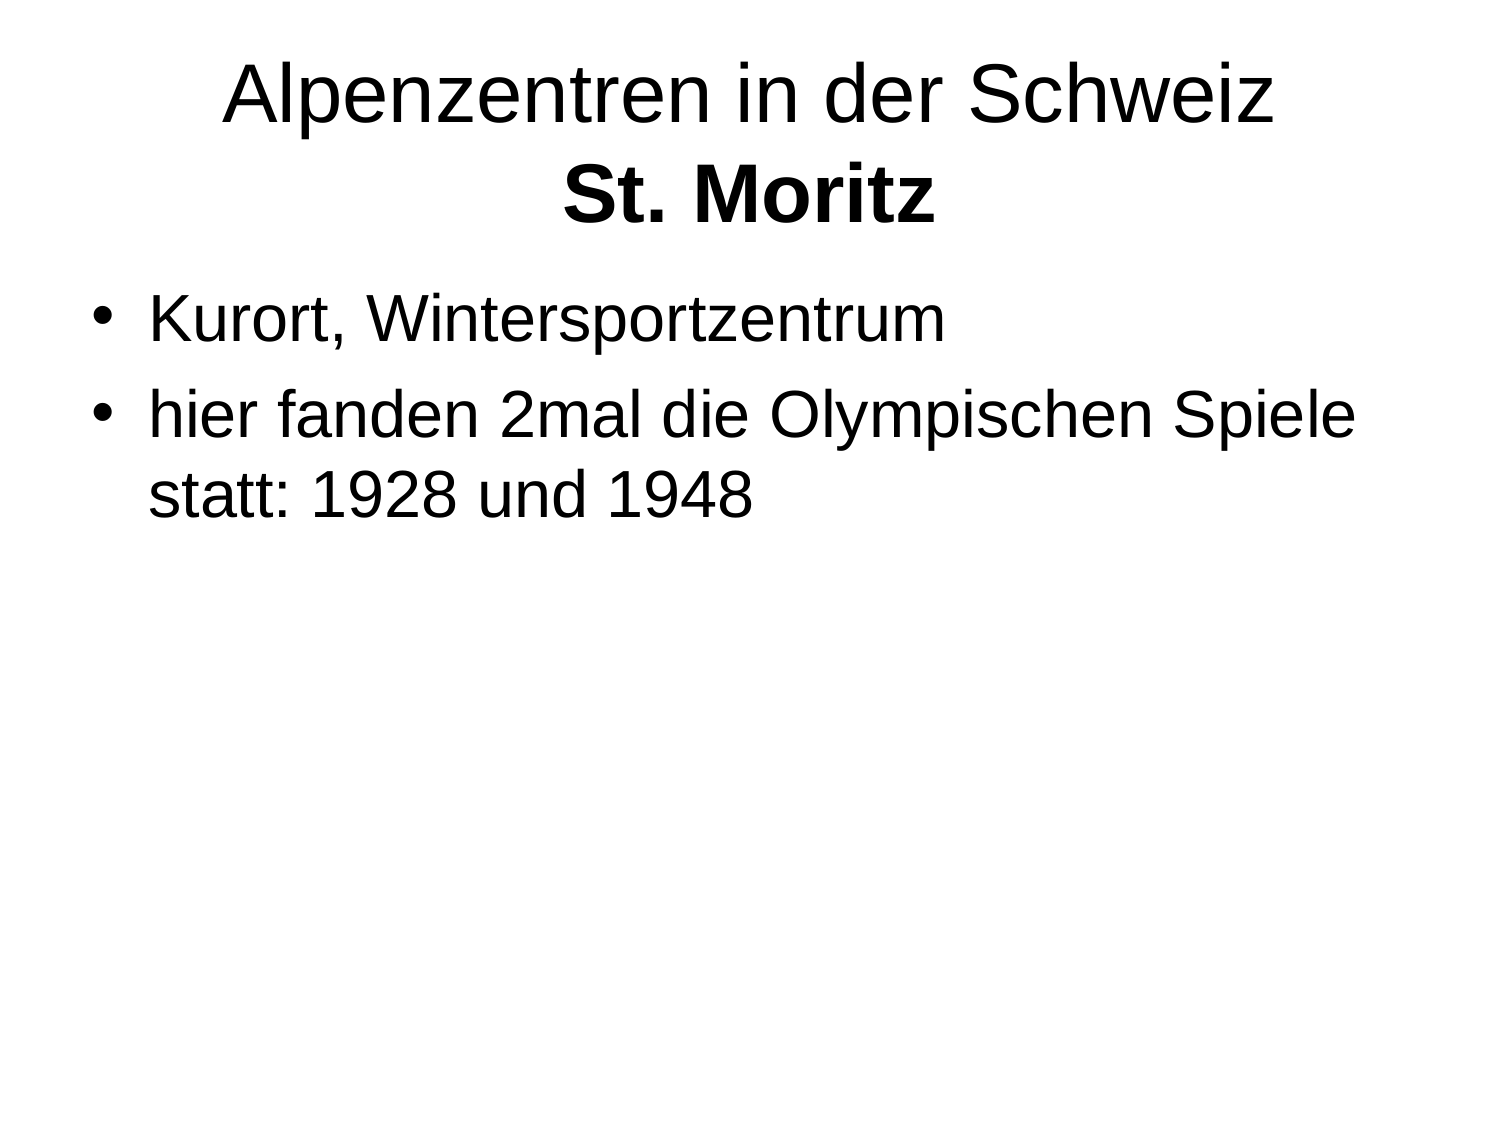

# Alpenzentren in der Schweiz St. Moritz
Kurort, Wintersportzentrum
hier fanden 2mal die Olympischen Spiele statt: 1928 und 1948